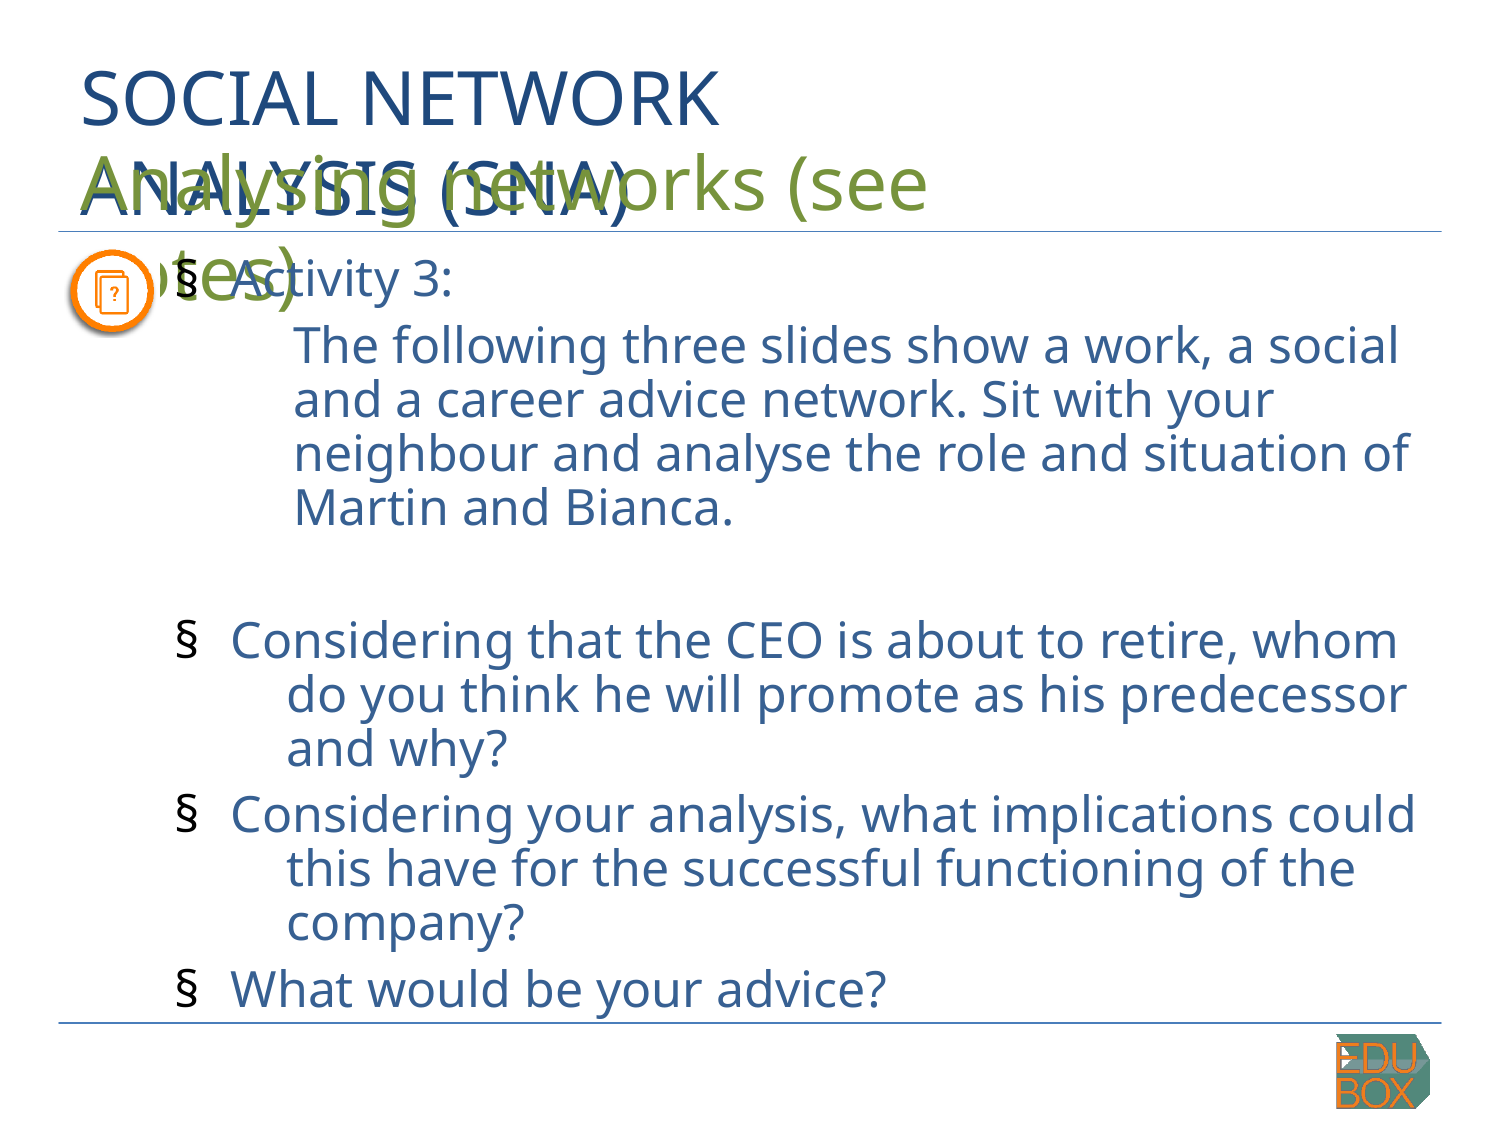

# SOCIAL NETWORK ANALYSIS (SNA)
Analysing networks (see notes)
Activity 3:
The following three slides show a work, a social and a career advice network. Sit with your neighbour and analyse the role and situation of Martin and Bianca.
Considering that the CEO is about to retire, whom do you think he will promote as his predecessor and why?
Considering your analysis, what implications could this have for the successful functioning of the company?
What would be your advice?